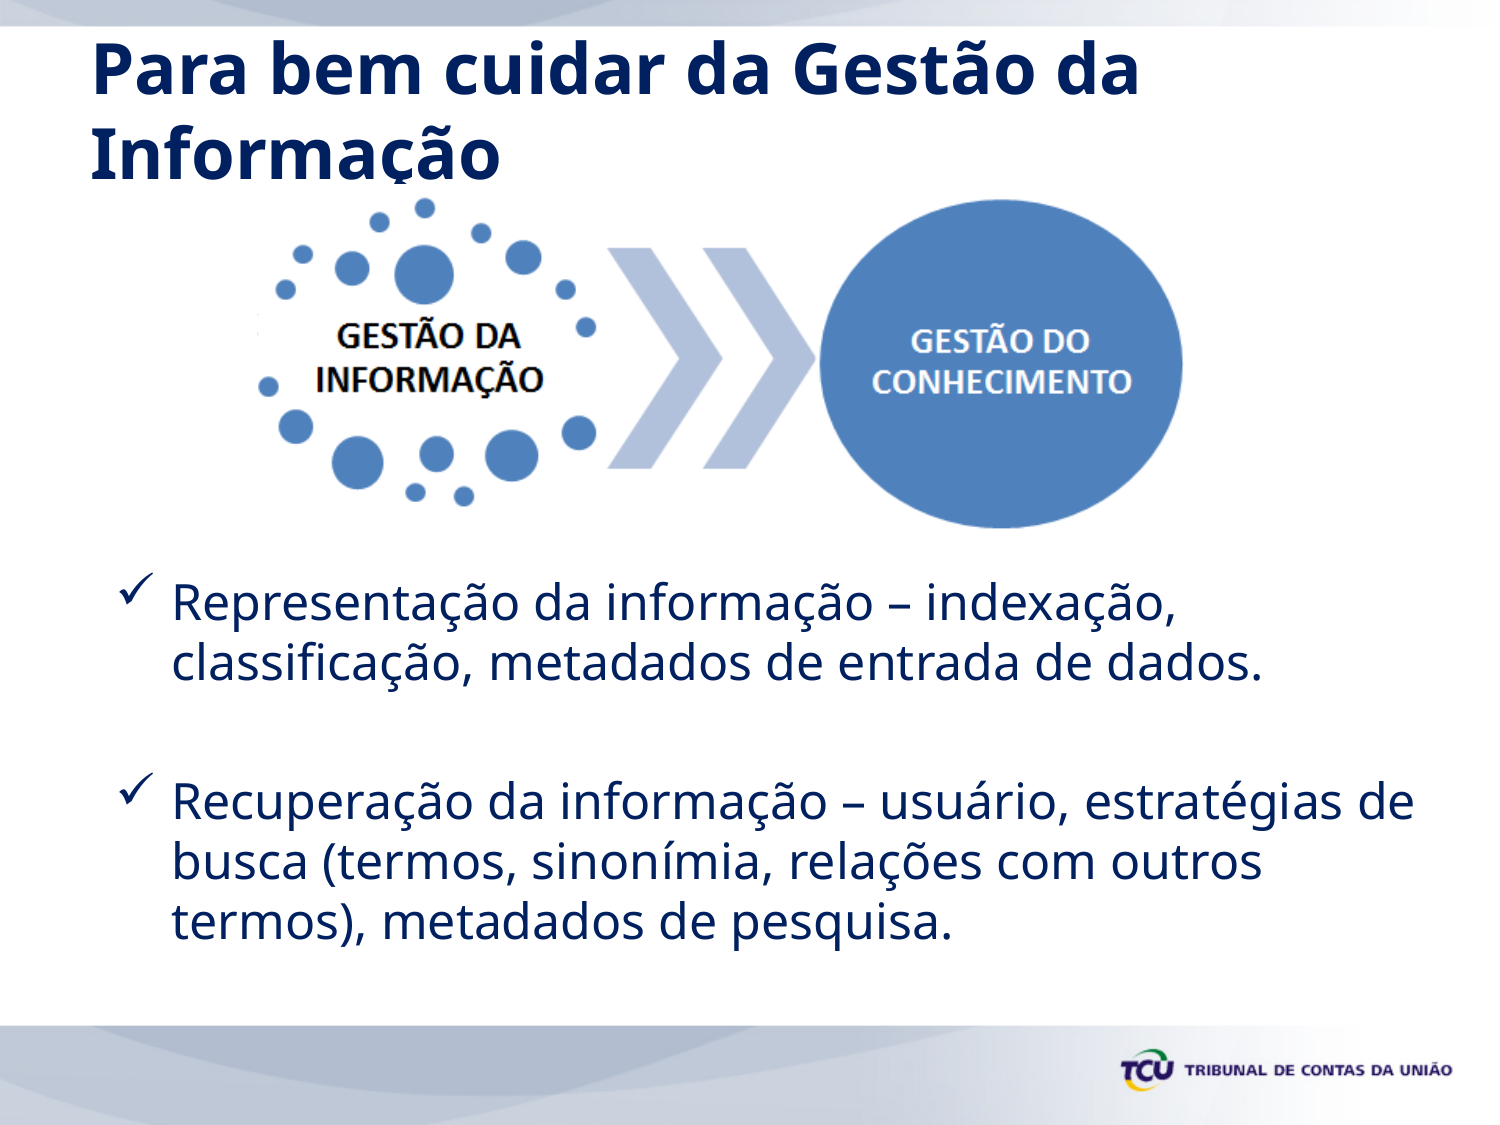

# Para bem cuidar da Gestão da Informação
Representação da informação – indexação, classificação, metadados de entrada de dados.
Recuperação da informação – usuário, estratégias de busca (termos, sinonímia, relações com outros termos), metadados de pesquisa.